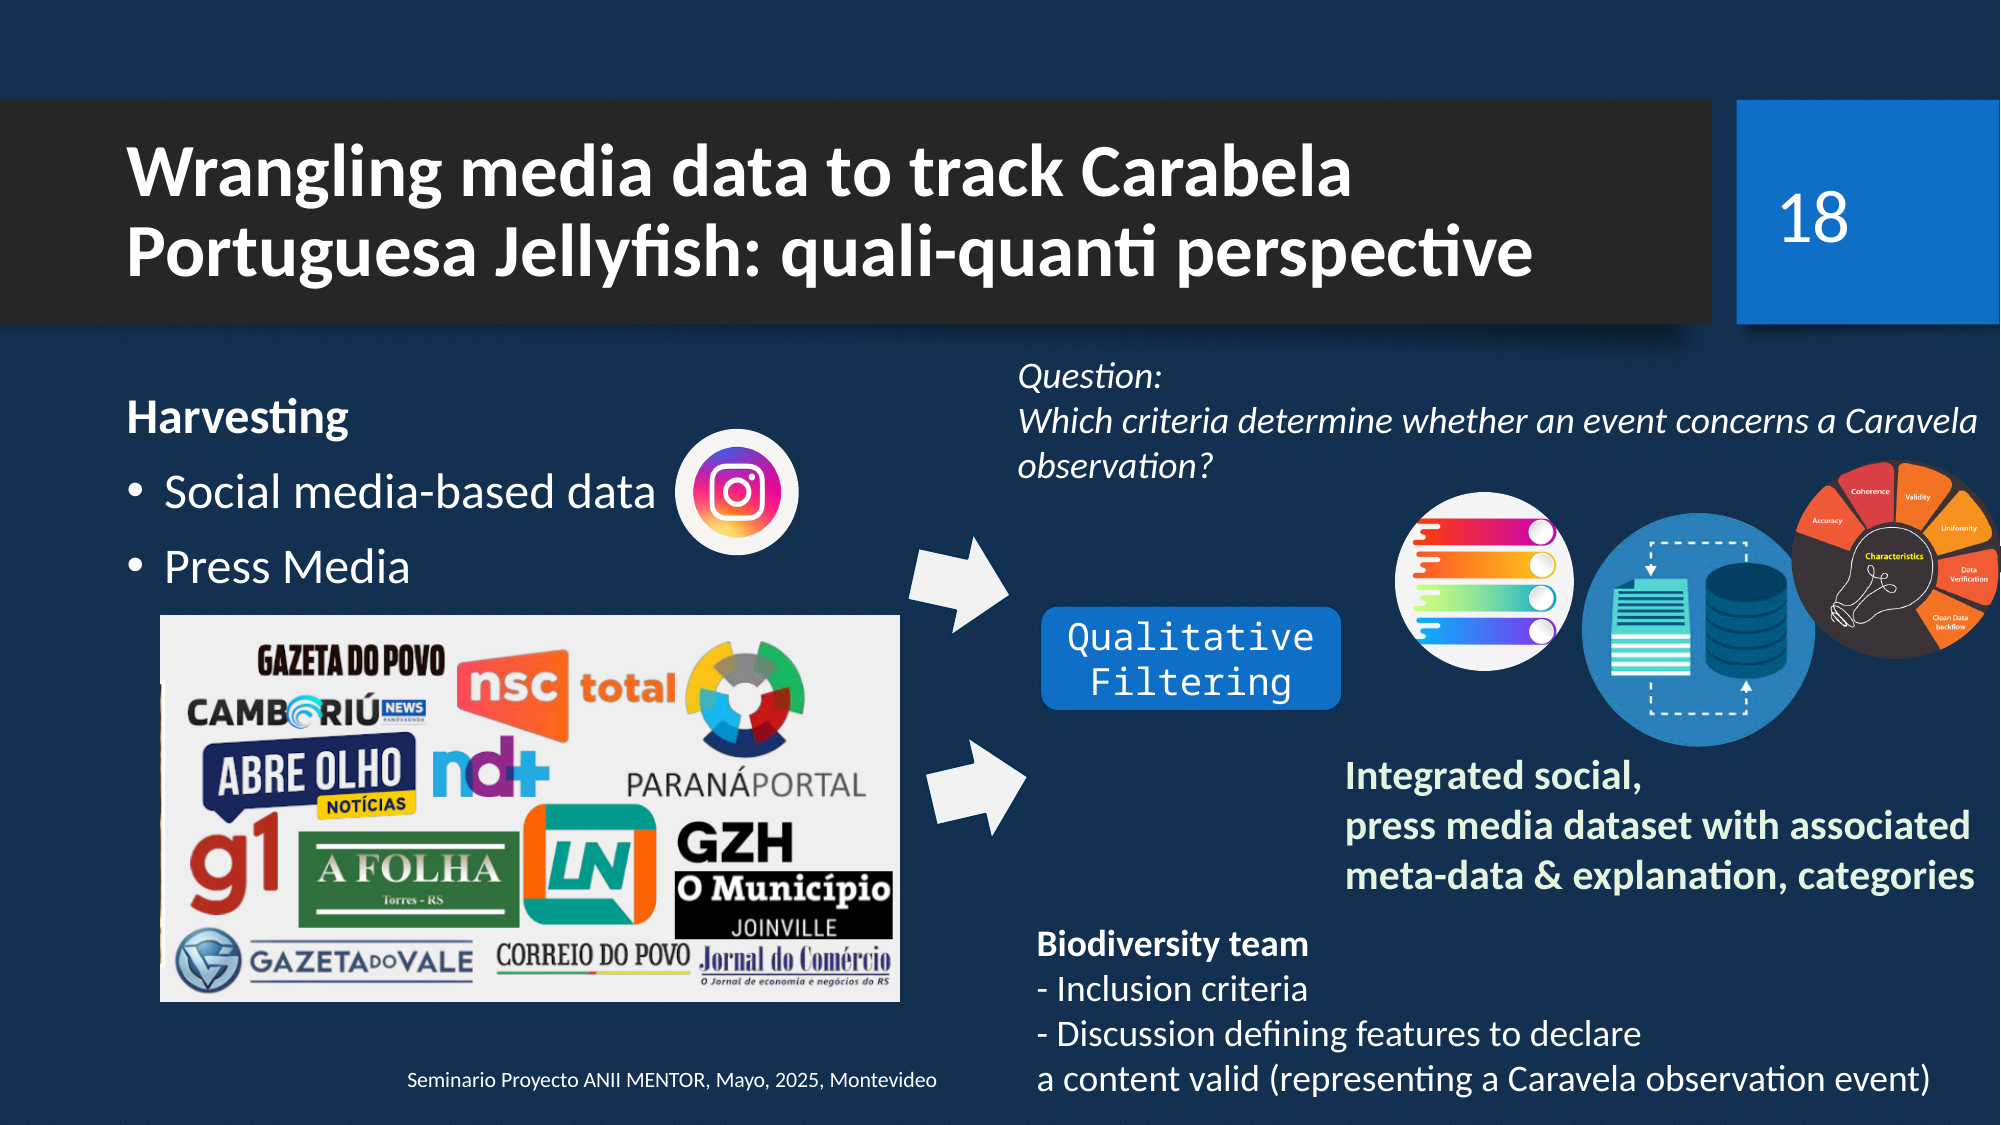

# Wrangling media data to track Carabela Portuguesa Jellyfish: quali-quanti perspective
Question:
Which criteria determine whether an event concerns a Caravela
observation?
Harvesting
Social media-based data
Press Media
Qualitative
Filtering
Integrated social,
press media dataset with associated meta-data & explanation, categories
Biodiversity team
- Inclusion criteria
- Discussion defining features to declare
a content valid (representing a Caravela observation event)
Seminario Proyecto ANII MENTOR, Mayo, 2025, Montevideo